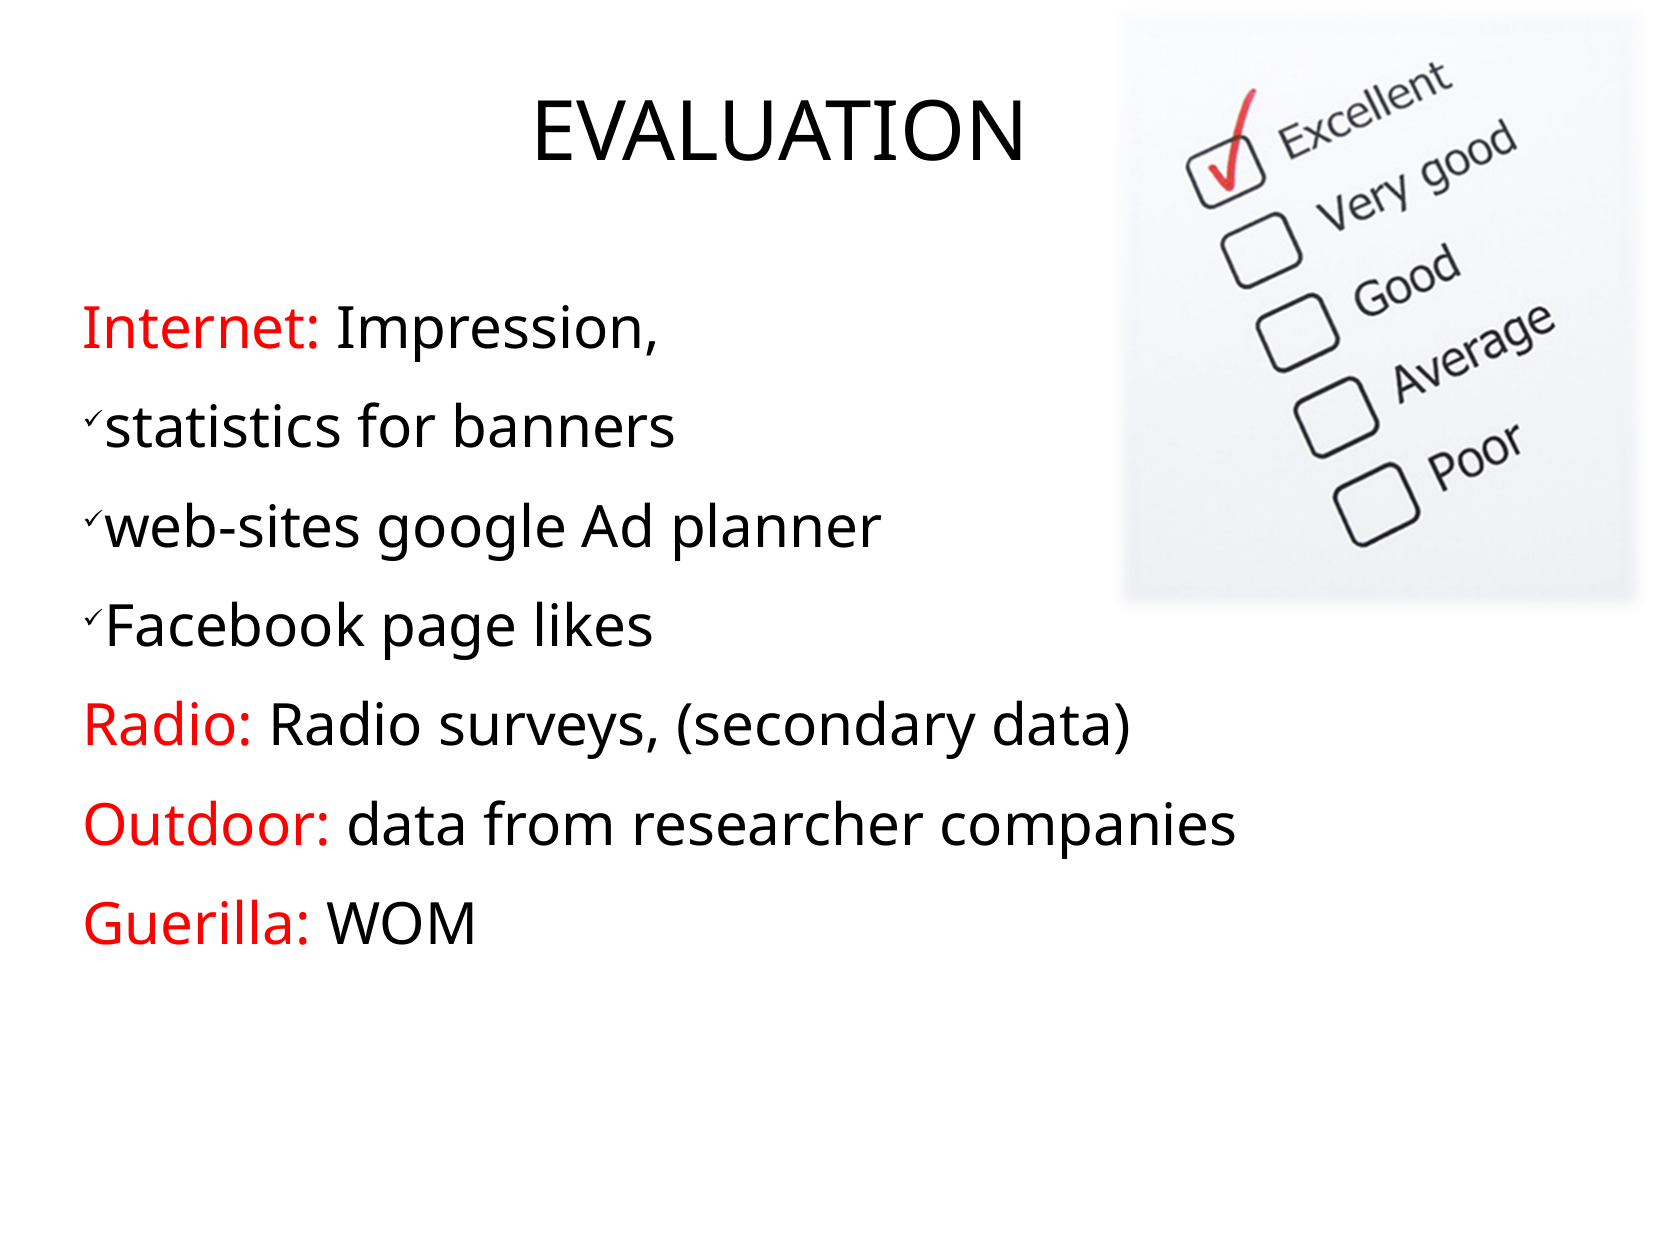

EVALUATION
Internet: Impression,
statistics for banners
web-sites google Ad planner
Facebook page likes
Radio: Radio surveys, (secondary data)
Outdoor: data from researcher companies
Guerilla: WOM